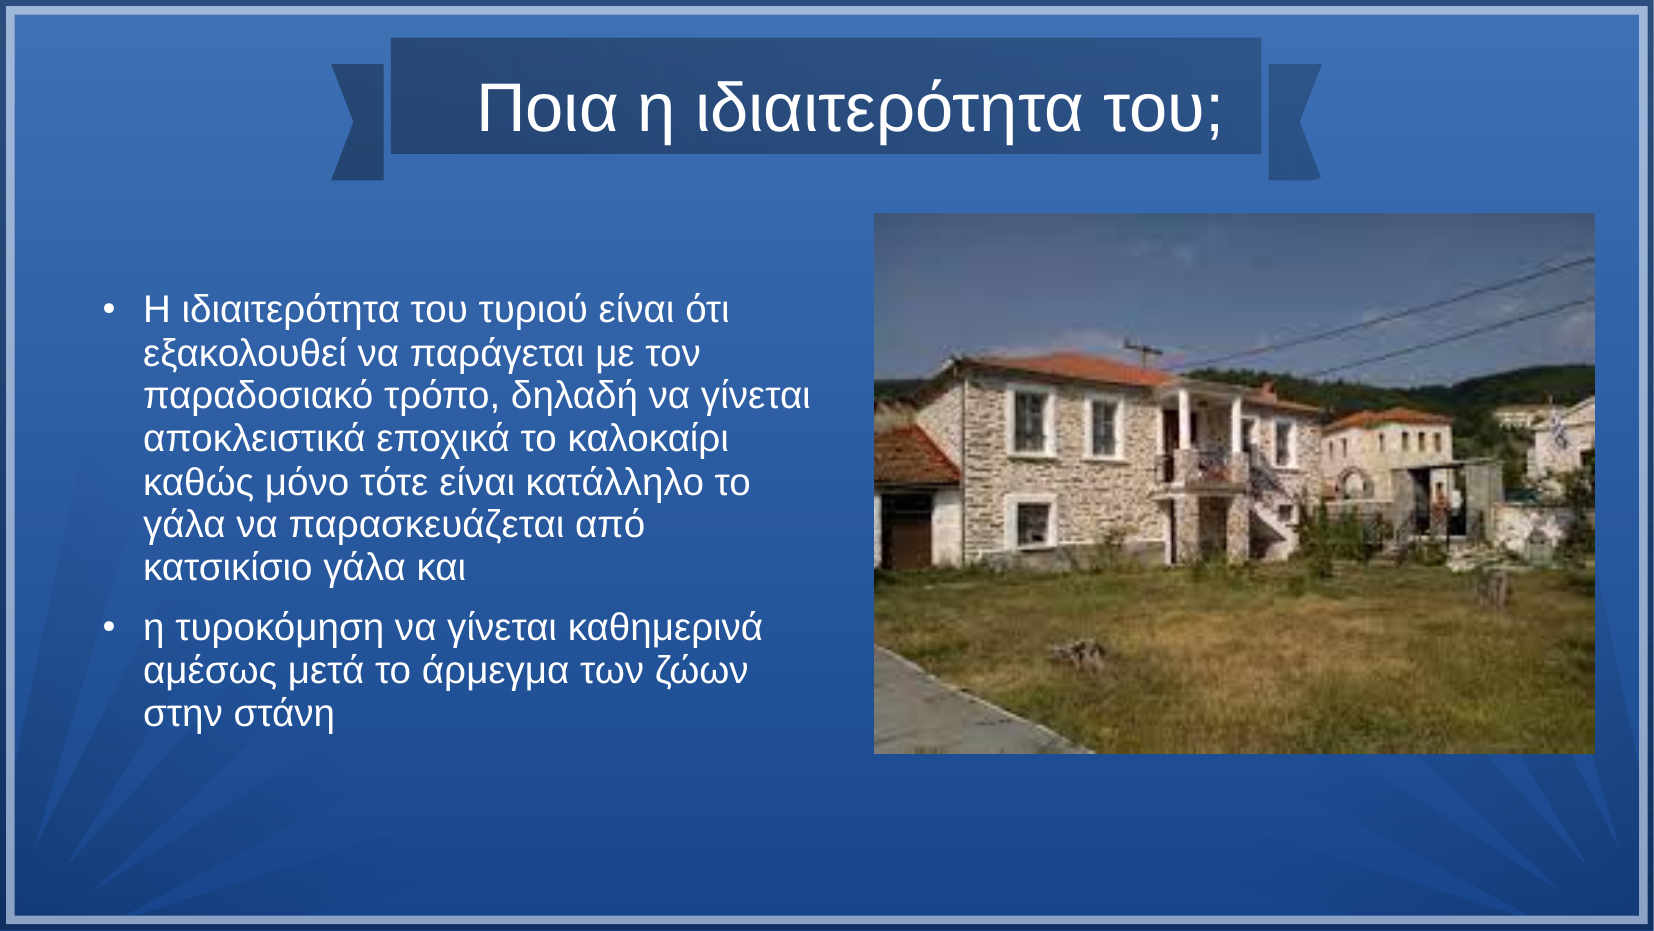

# Ποια η ιδιαιτερότητα του;
Η ιδιαιτερότητα του τυριού είναι ότι εξακολουθεί να παράγεται με τον παραδοσιακό τρόπο, δηλαδή να γίνεται αποκλειστικά εποχικά το καλοκαίρι καθώς μόνο τότε είναι κατάλληλο το γάλα να παρασκευάζεται από κατσικίσιο γάλα και
η τυροκόμηση να γίνεται καθημερινά αμέσως μετά το άρμεγμα των ζώων στην στάνη